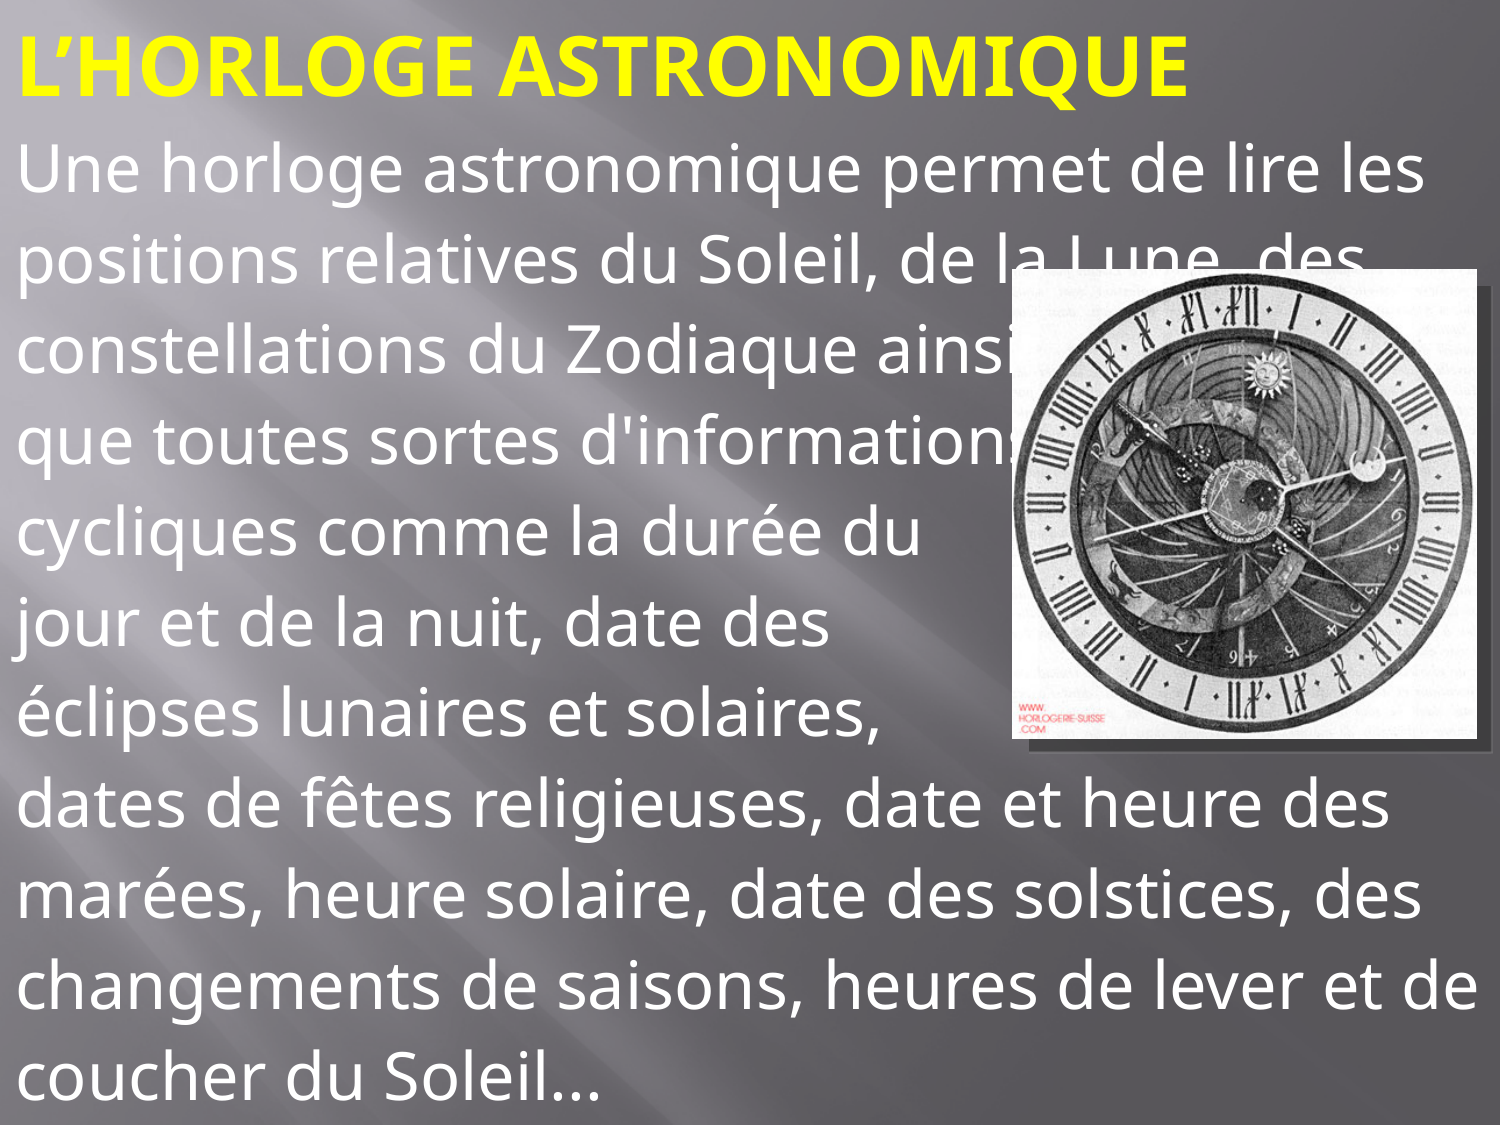

L’HORLOGE ASTRONOMIQUE
Une horloge astronomique permet de lire les positions relatives du Soleil, de la Lune, des constellations du Zodiaque ainsi
que toutes sortes d'informations
cycliques comme la durée du
jour et de la nuit, date des
éclipses lunaires et solaires,
dates de fêtes religieuses, date et heure des marées, heure solaire, date des solstices, des changements de saisons, heures de lever et de coucher du Soleil...